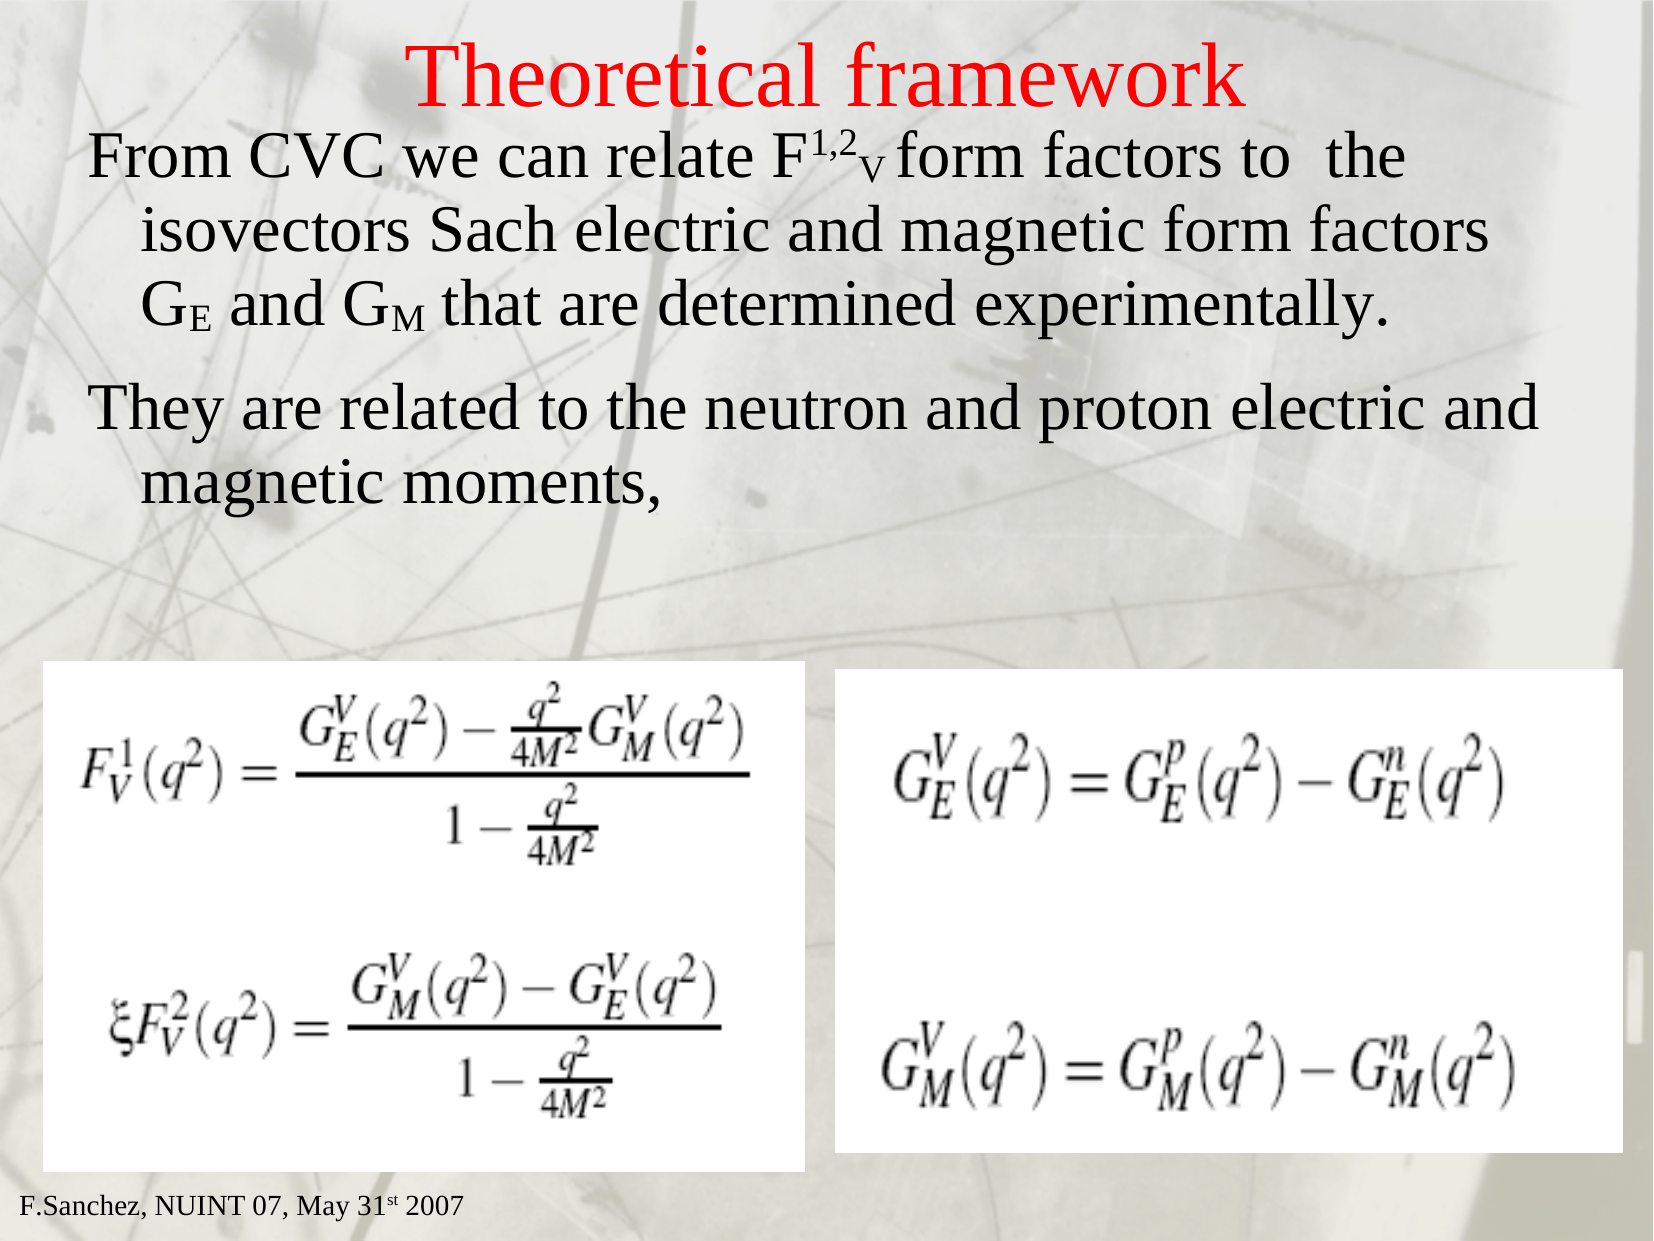

# Theoretical framework
From CVC we can relate F1,2V form factors to the isovectors Sach electric and magnetic form factors GE and GM that are determined experimentally.
They are related to the neutron and proton electric and magnetic moments,